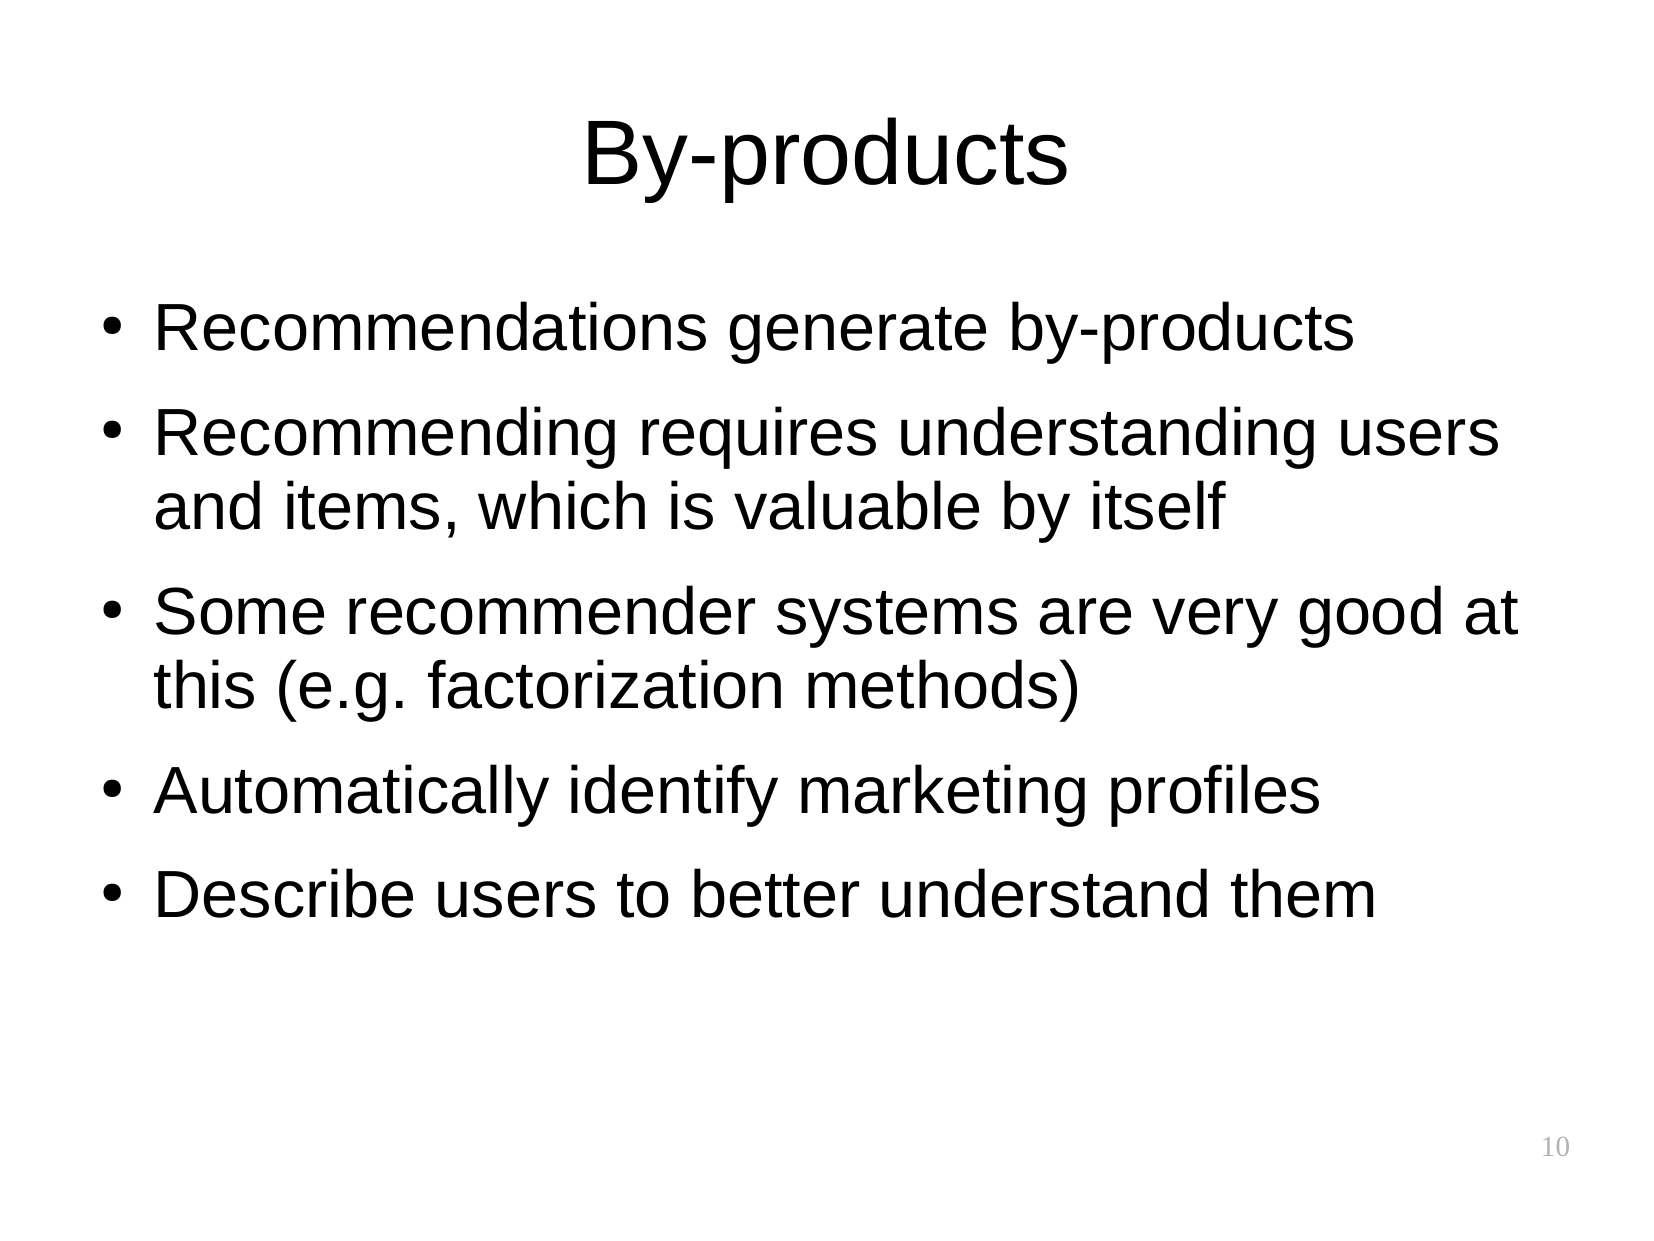

# By-products
Recommendations generate by-products
Recommending requires understanding users and items, which is valuable by itself
Some recommender systems are very good at this (e.g. factorization methods)
Automatically identify marketing profiles
Describe users to better understand them
10